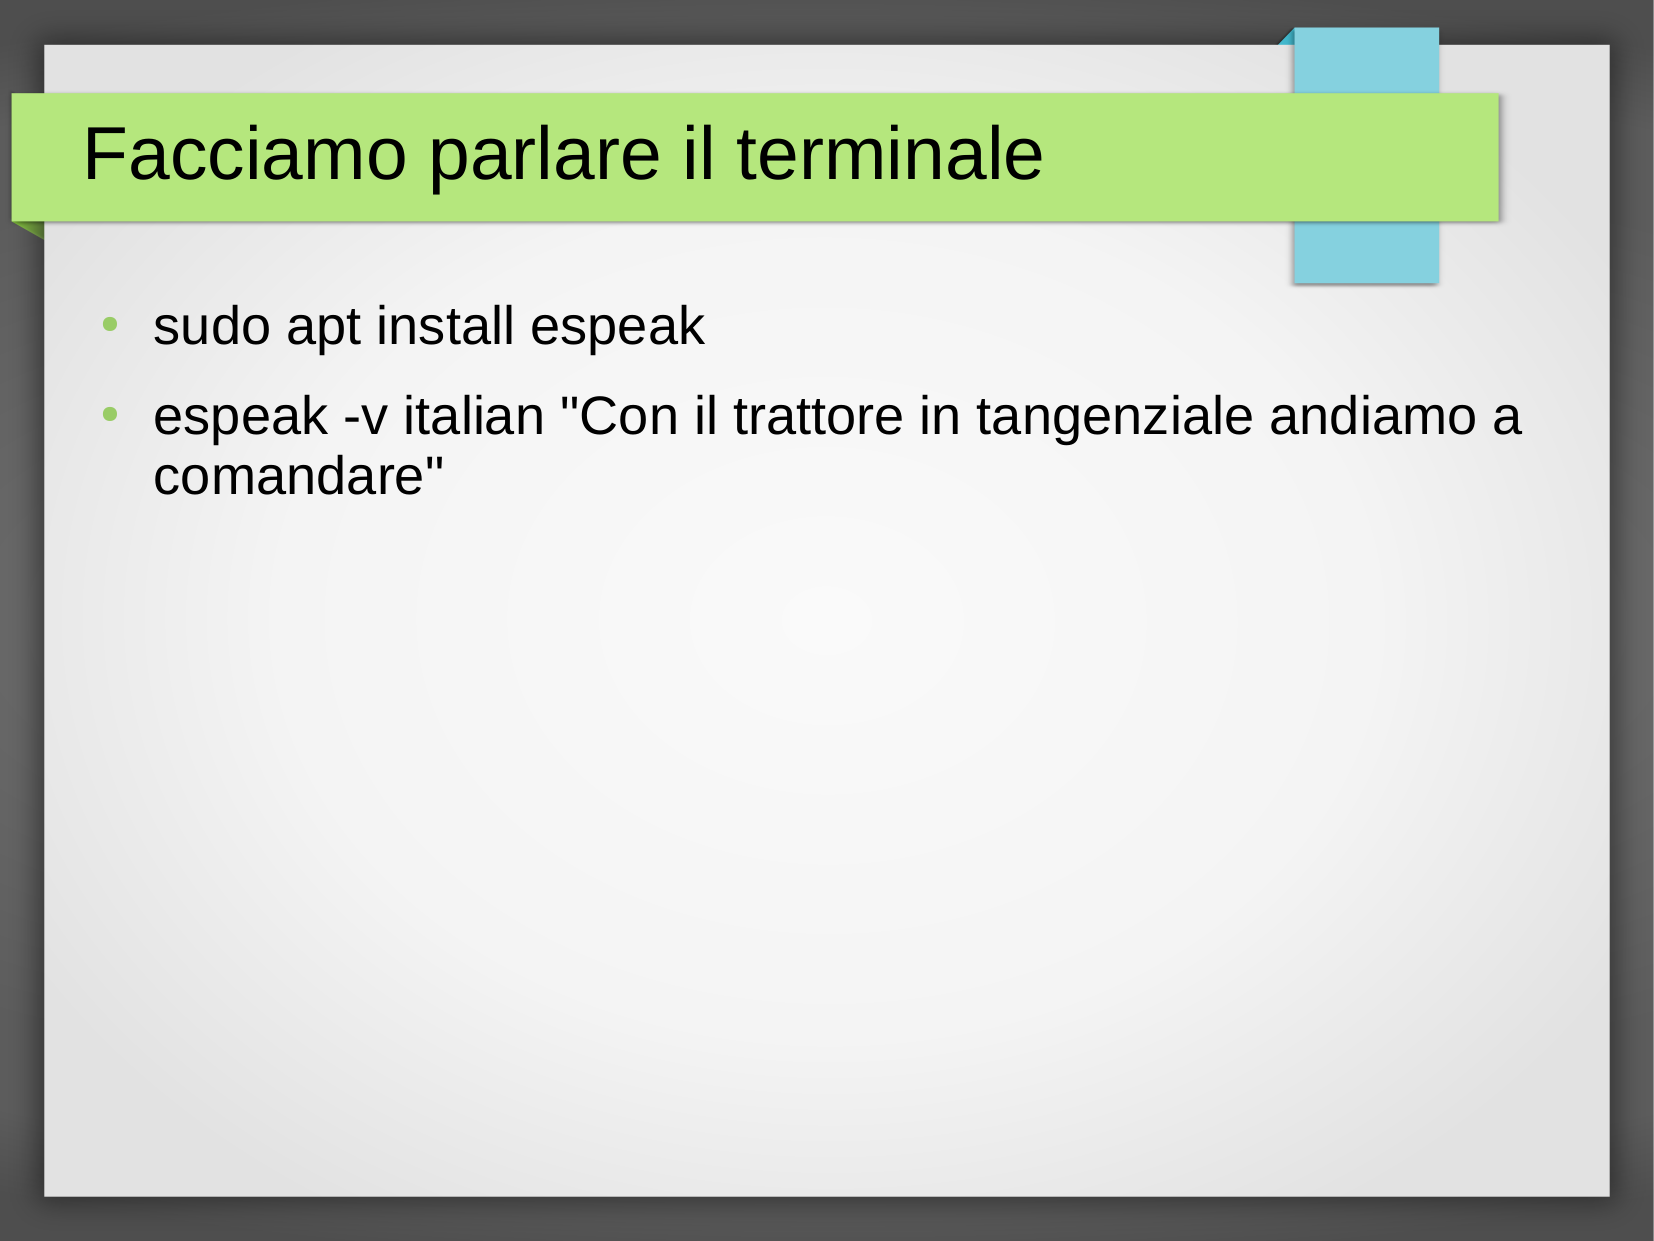

# Facciamo parlare il terminale
sudo apt install espeak
espeak -v italian "Con il trattore in tangenziale andiamo a comandare"